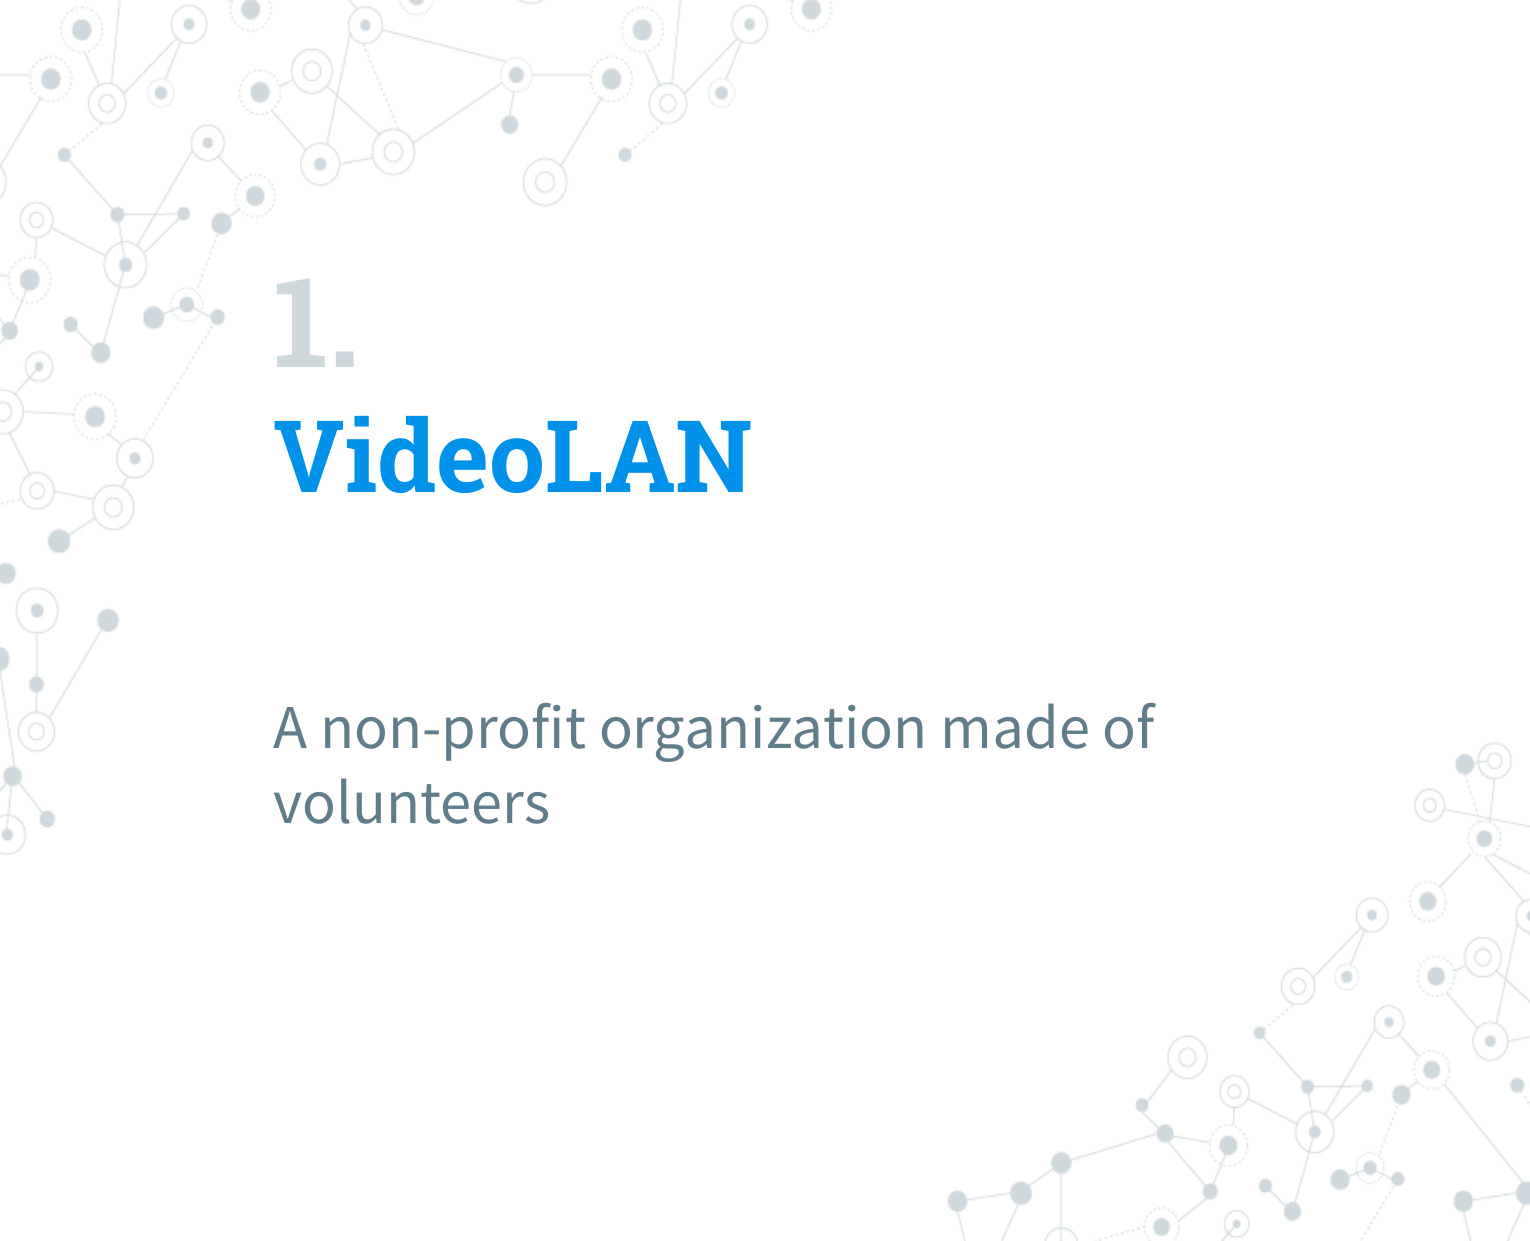

# 1. VideoLAN
A non-profit organization made of volunteers